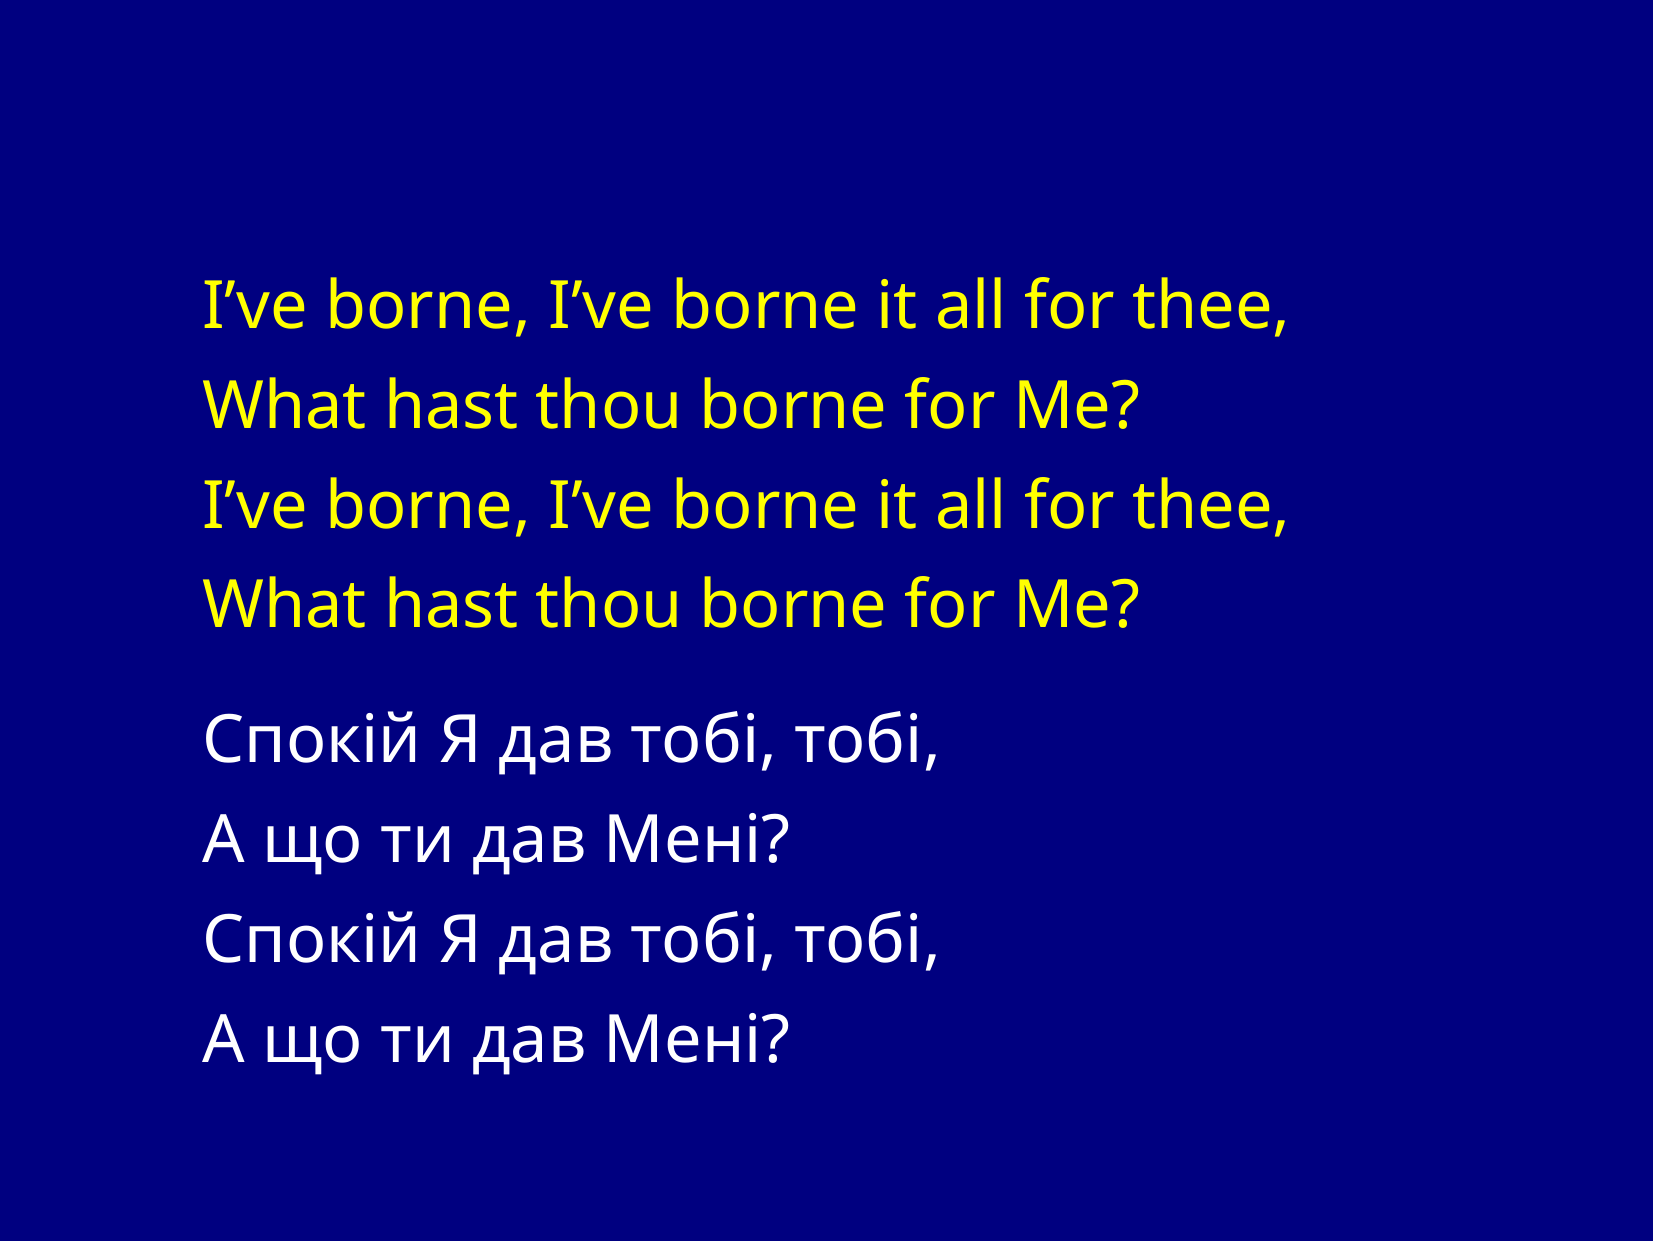

I’ve borne, I’ve borne it all for thee,
	What hast thou borne for Me?
	I’ve borne, I’ve borne it all for thee,
	What hast thou borne for Me?
	Спокій Я дав тобі, тобі,
	А що ти дав Мені?
	Спокій Я дав тобі, тобі,
	А що ти дав Мені?